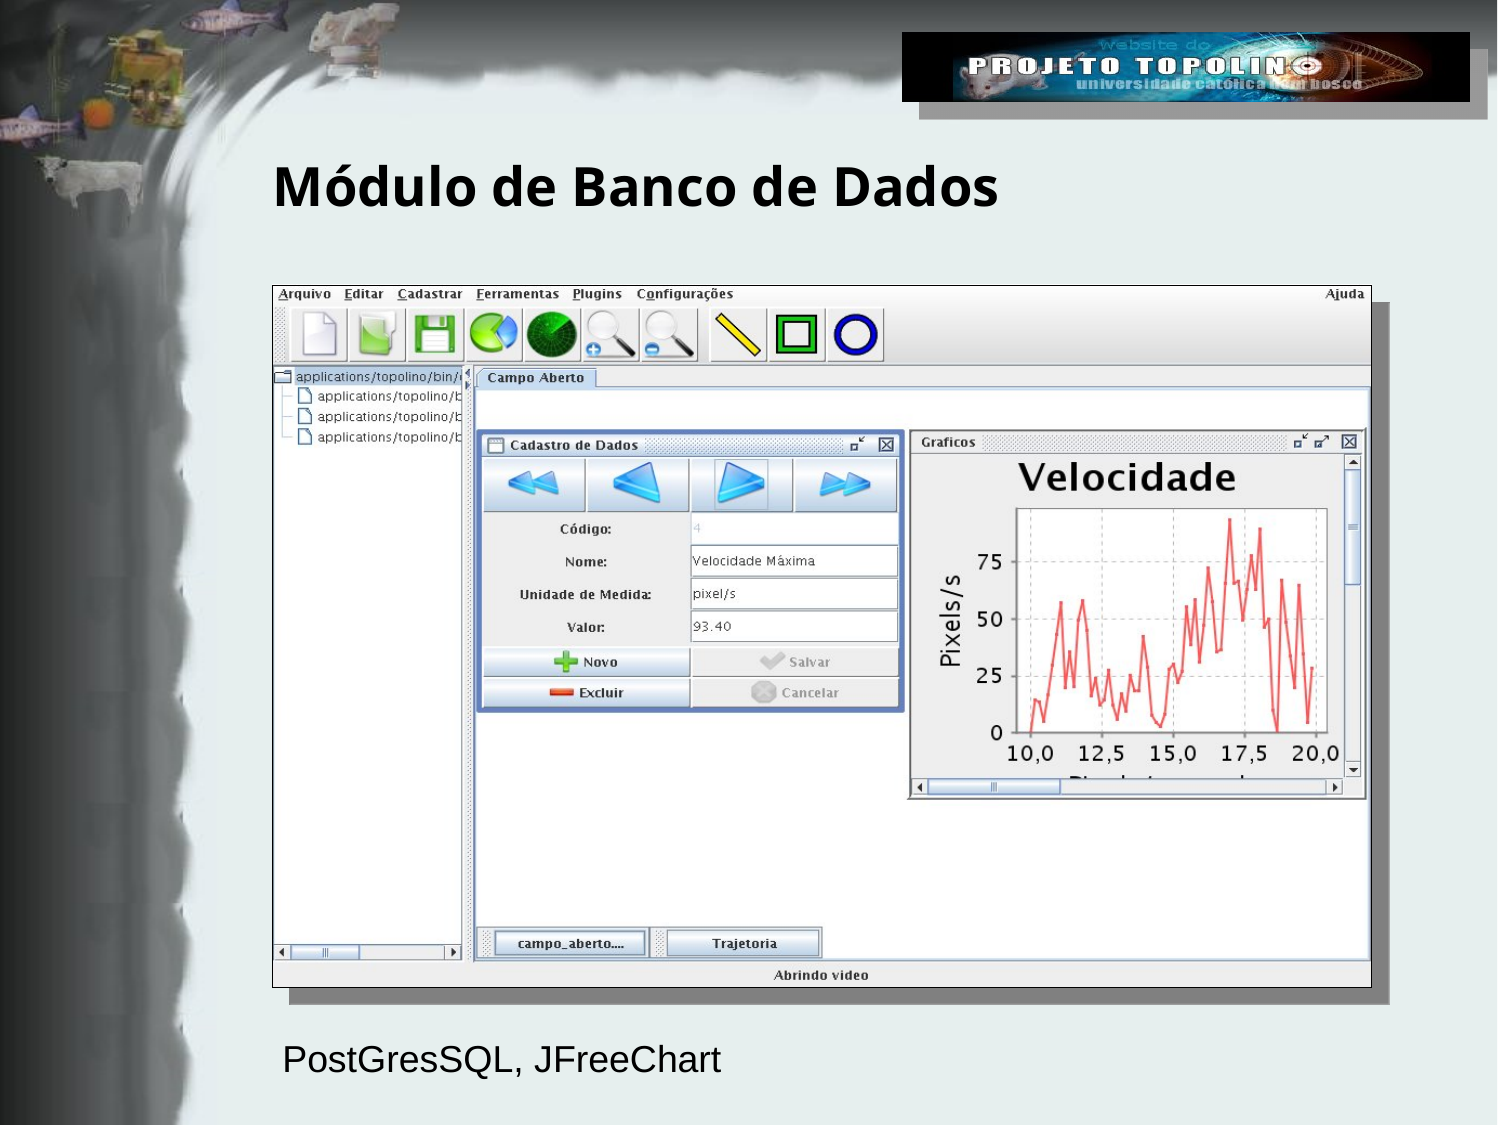

# Módulo de Banco de Dados
PostGresSQL, JFreeChart